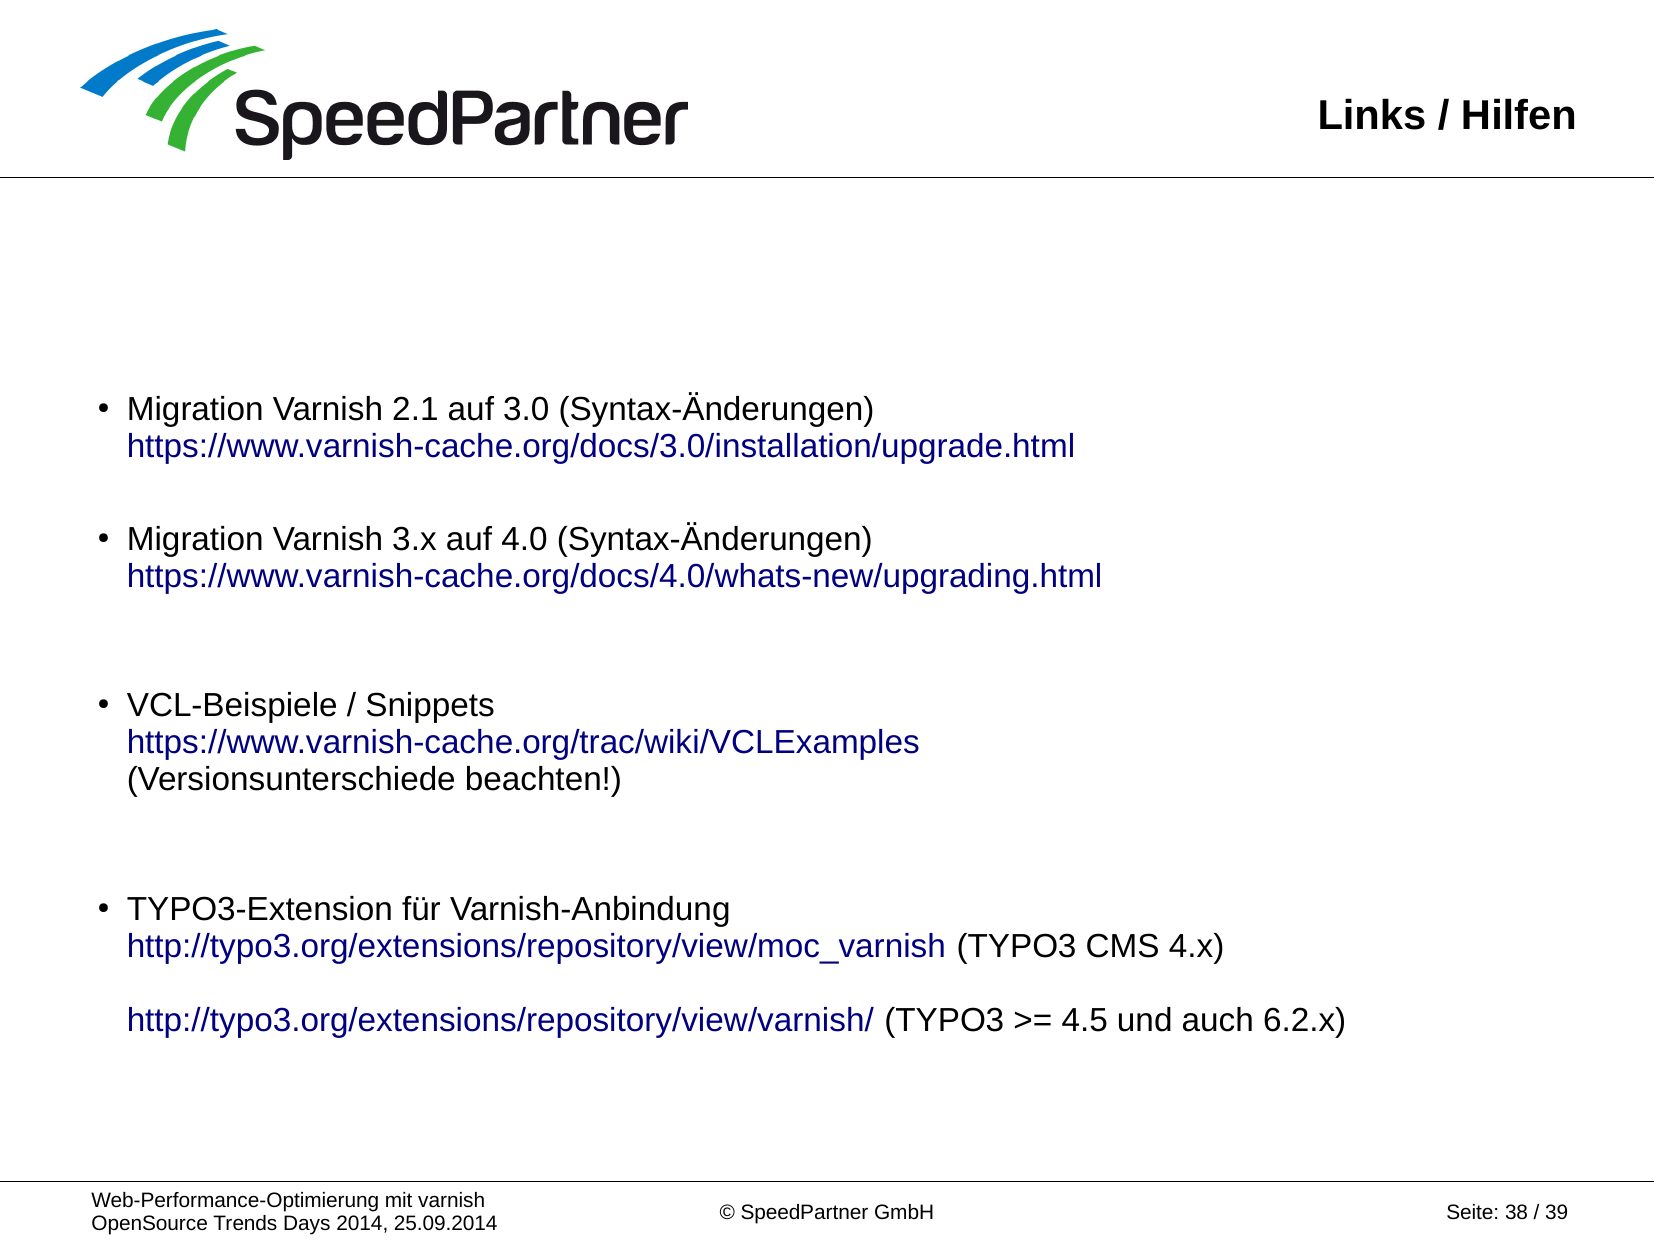

# Links / Hilfen
Migration Varnish 2.1 auf 3.0 (Syntax-Änderungen)
https://www.varnish-cache.org/docs/3.0/installation/upgrade.html
Migration Varnish 3.x auf 4.0 (Syntax-Änderungen)
https://www.varnish-cache.org/docs/4.0/whats-new/upgrading.html
VCL-Beispiele / Snippets
https://www.varnish-cache.org/trac/wiki/VCLExamples
(Versionsunterschiede beachten!)
TYPO3-Extension für Varnish-Anbindung
http://typo3.org/extensions/repository/view/moc_varnish (TYPO3 CMS 4.x)
http://typo3.org/extensions/repository/view/varnish/ (TYPO3 >= 4.5 und auch 6.2.x)